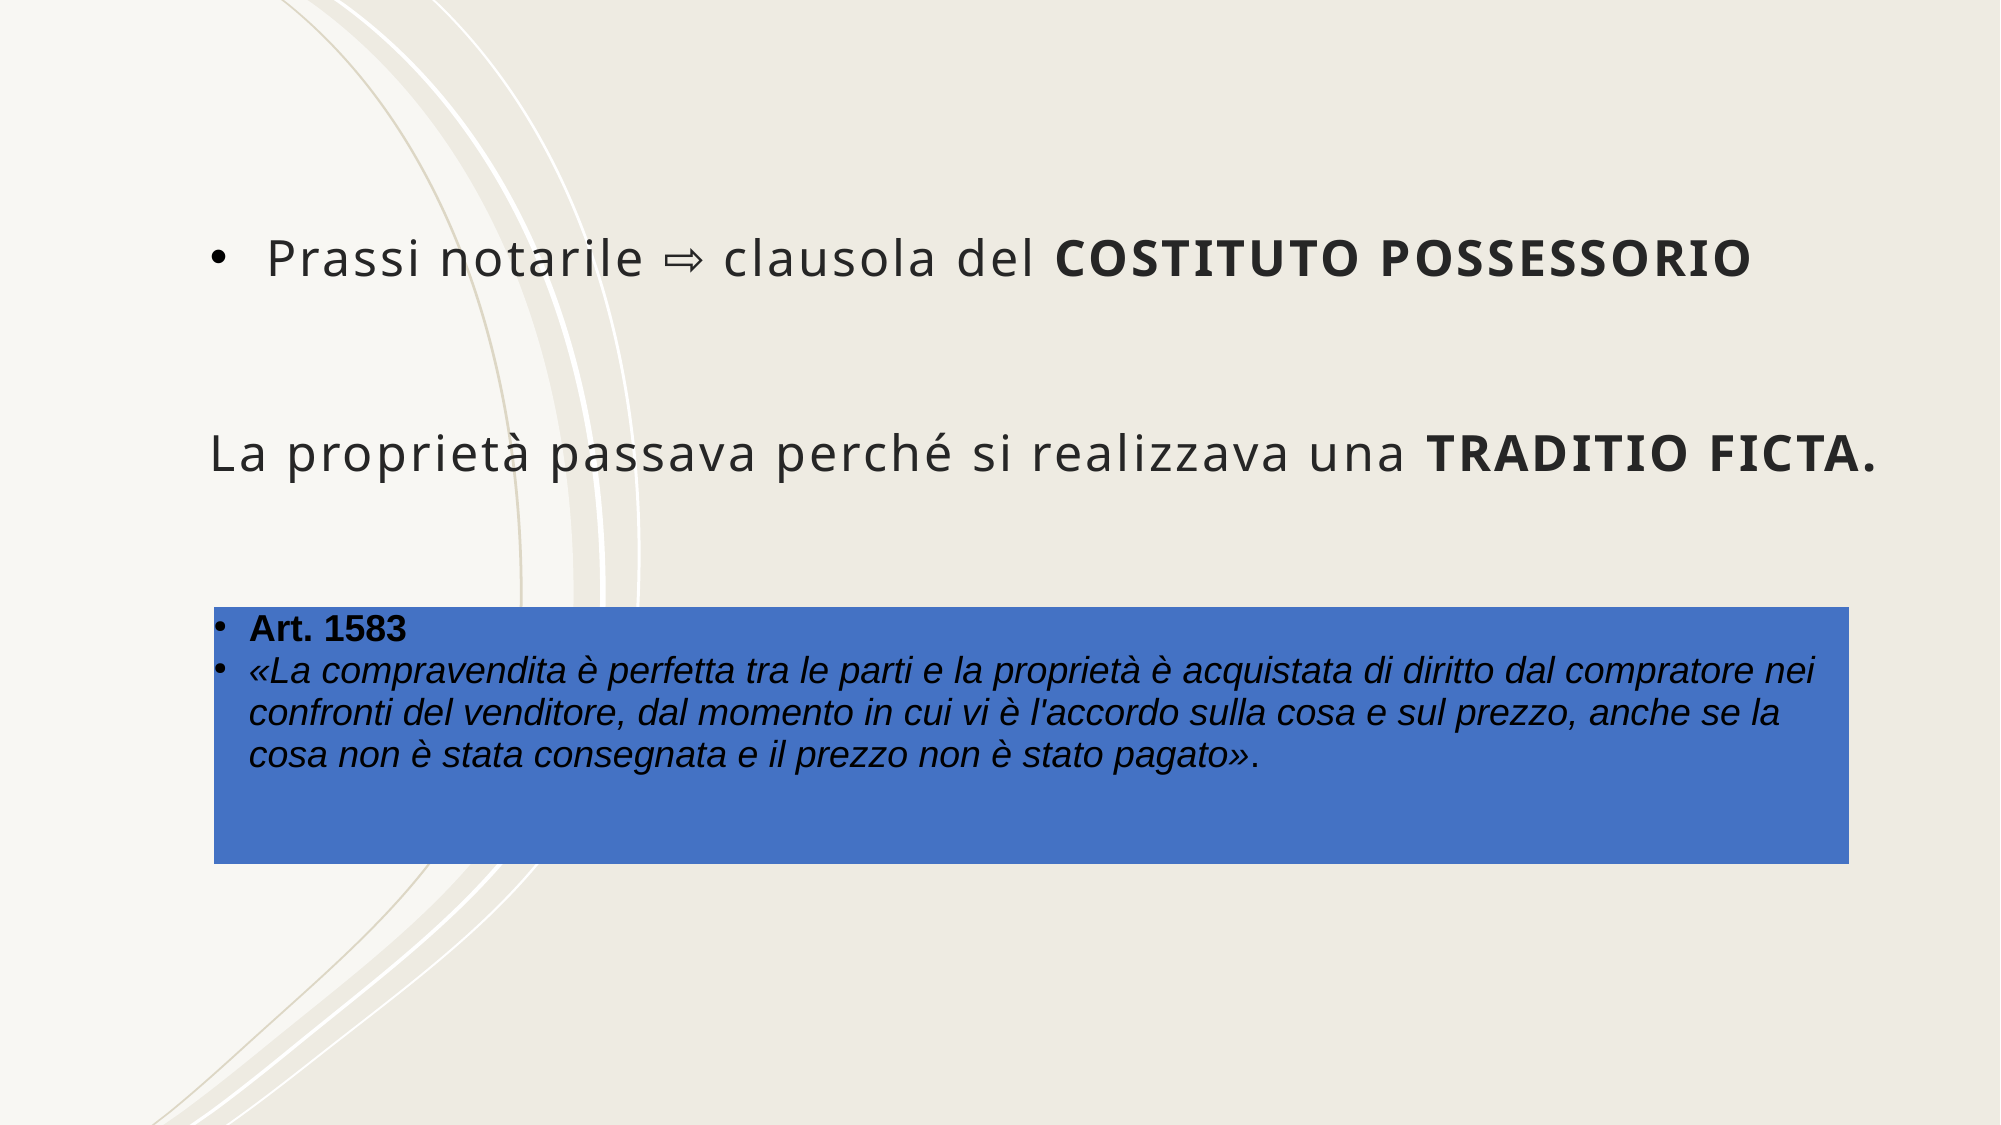

#
Prassi notarile ⇨ clausola del COSTITUTO POSSESSORIO
La proprietà passava perché si realizzava una TRADITIO FICTA.
| Art. 1583 «La compravendita è perfetta tra le parti e la proprietà è acquistata di diritto dal compratore nei confronti del venditore, dal momento in cui vi è l'accordo sulla cosa e sul prezzo, anche se la cosa non è stata consegnata e il prezzo non è stato pagato». |
| --- |